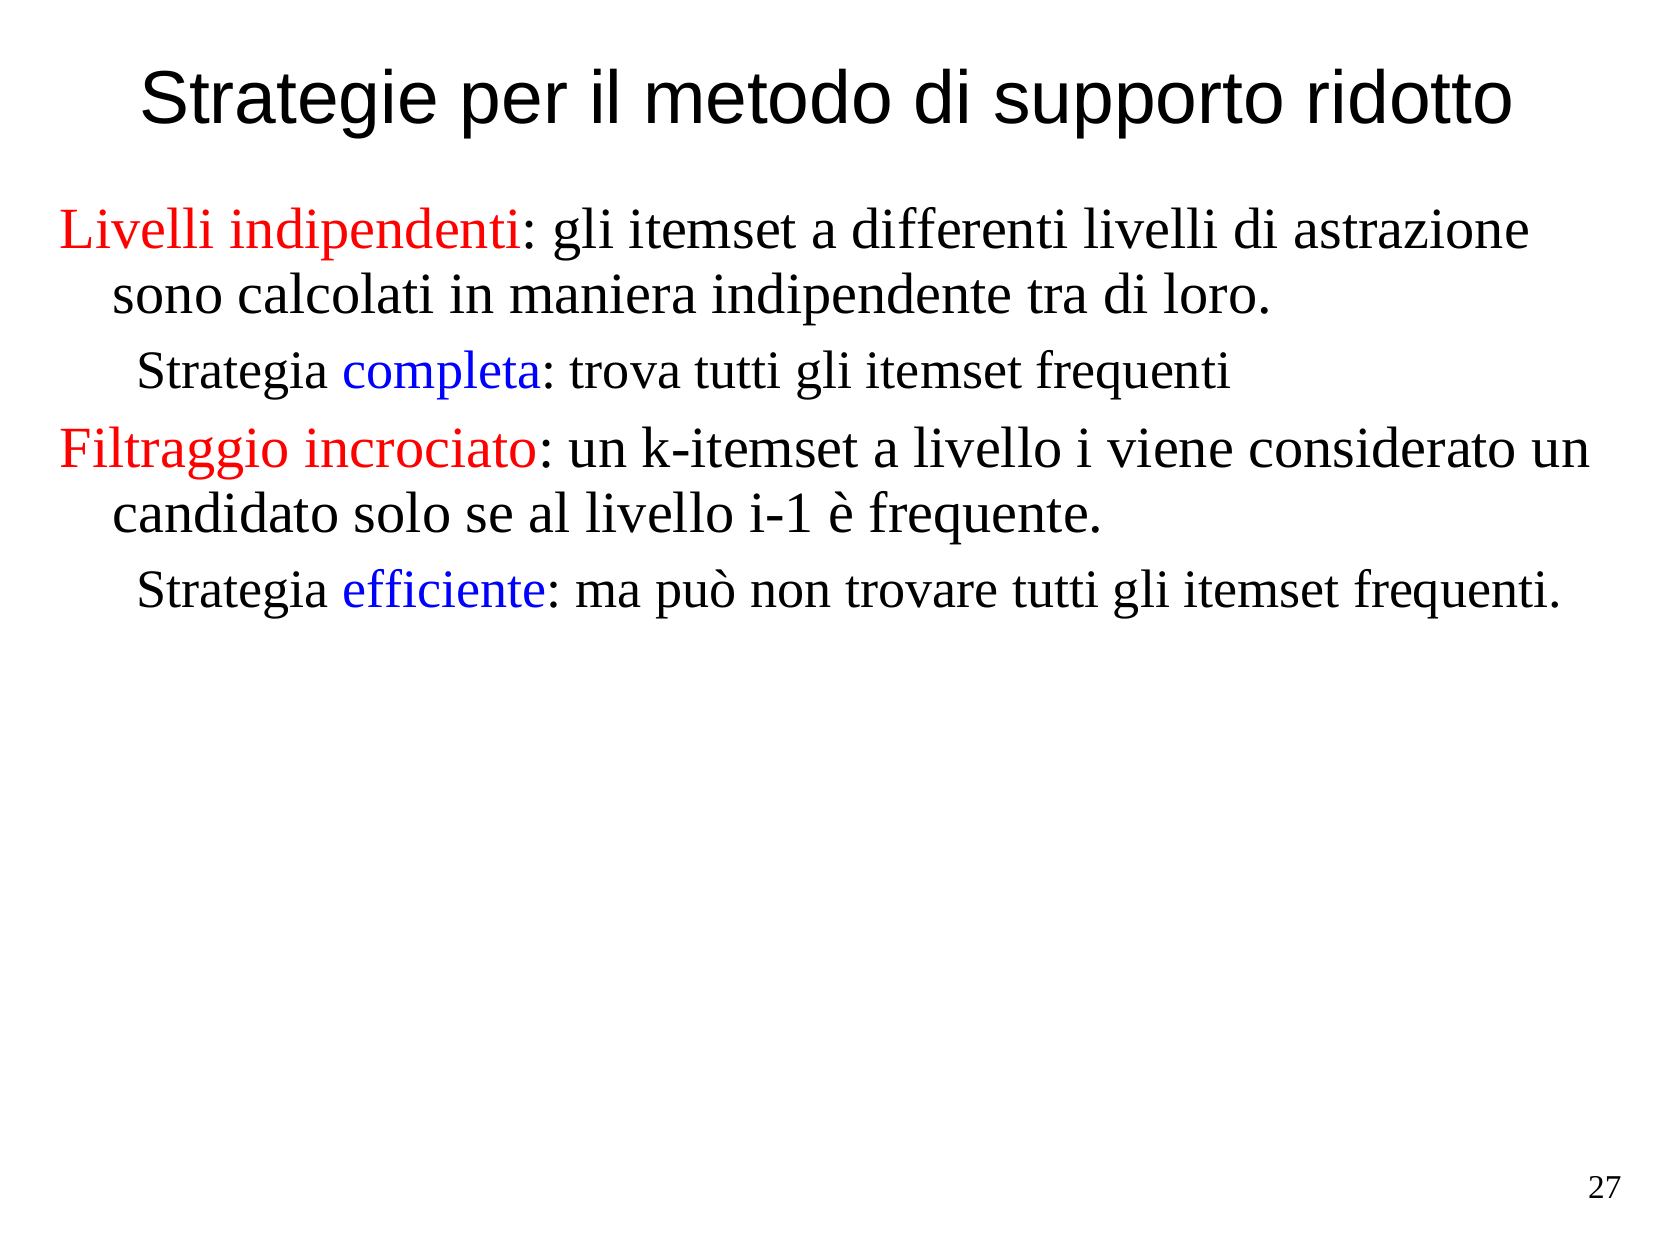

# Strategie per il metodo di supporto ridotto
Livelli indipendenti: gli itemset a differenti livelli di astrazione sono calcolati in maniera indipendente tra di loro.
Strategia completa: trova tutti gli itemset frequenti
Filtraggio incrociato: un k-itemset a livello i viene considerato un candidato solo se al livello i-1 è frequente.
Strategia efficiente: ma può non trovare tutti gli itemset frequenti.